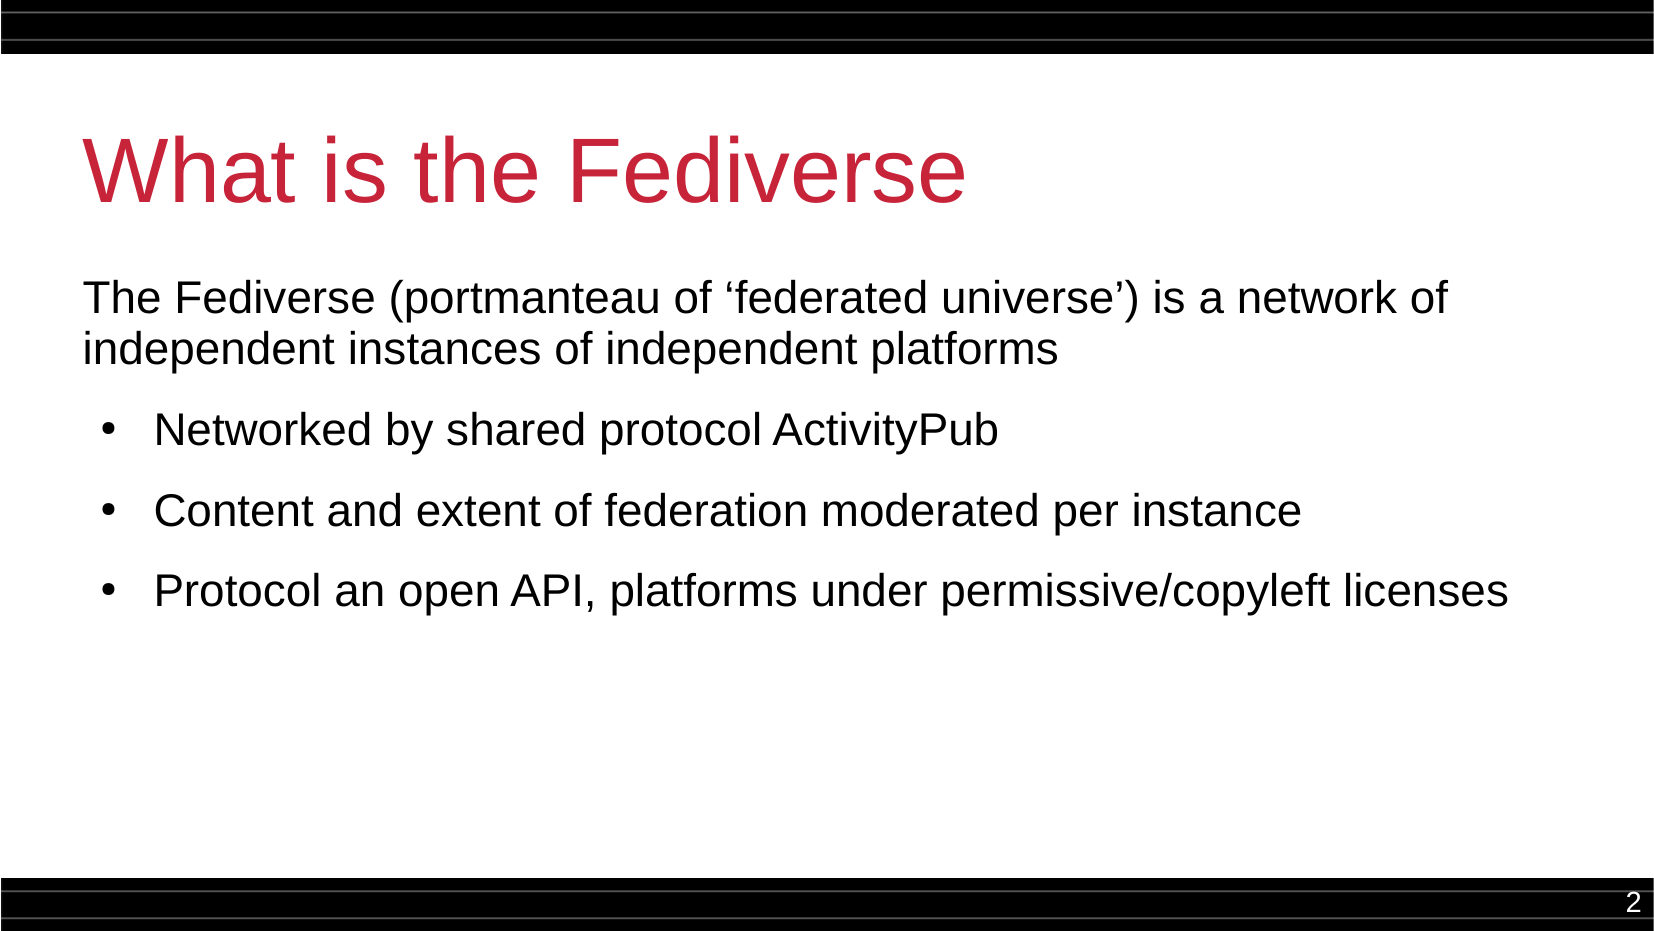

# What is the Fediverse
The Fediverse (portmanteau of ‘federated universe’) is a network of independent instances of independent platforms
Networked by shared protocol ActivityPub
Content and extent of federation moderated per instance
Protocol an open API, platforms under permissive/copyleft licenses